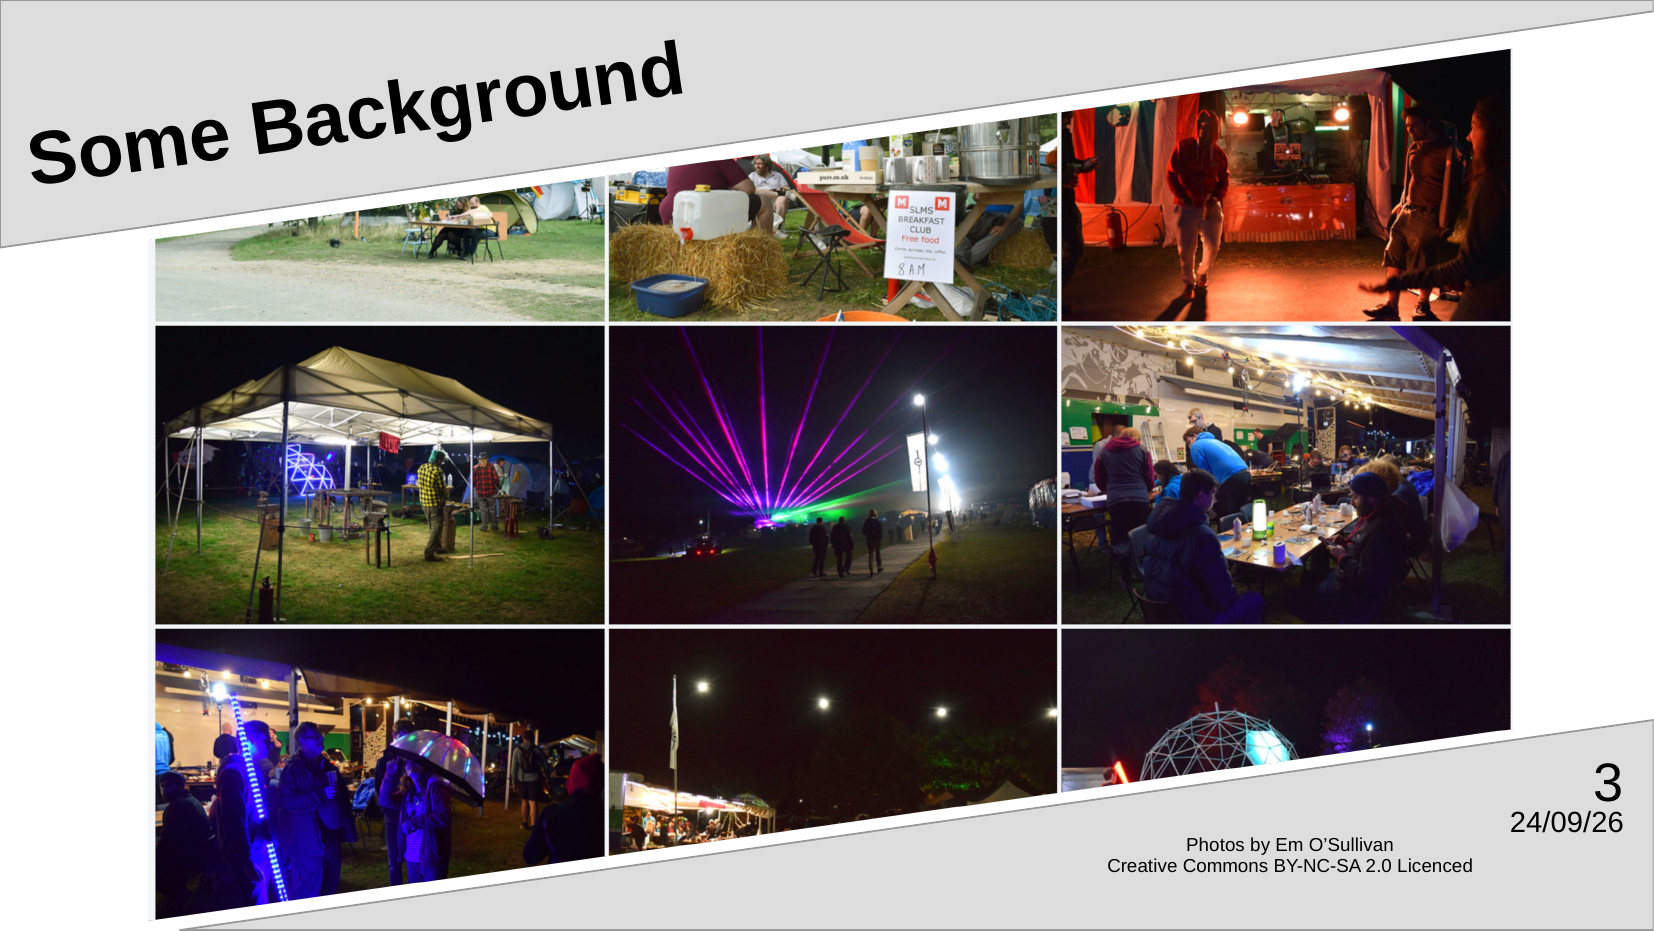

# Some Background
3
Photos by Em O’Sullivan
Creative Commons BY-NC-SA 2.0 Licenced